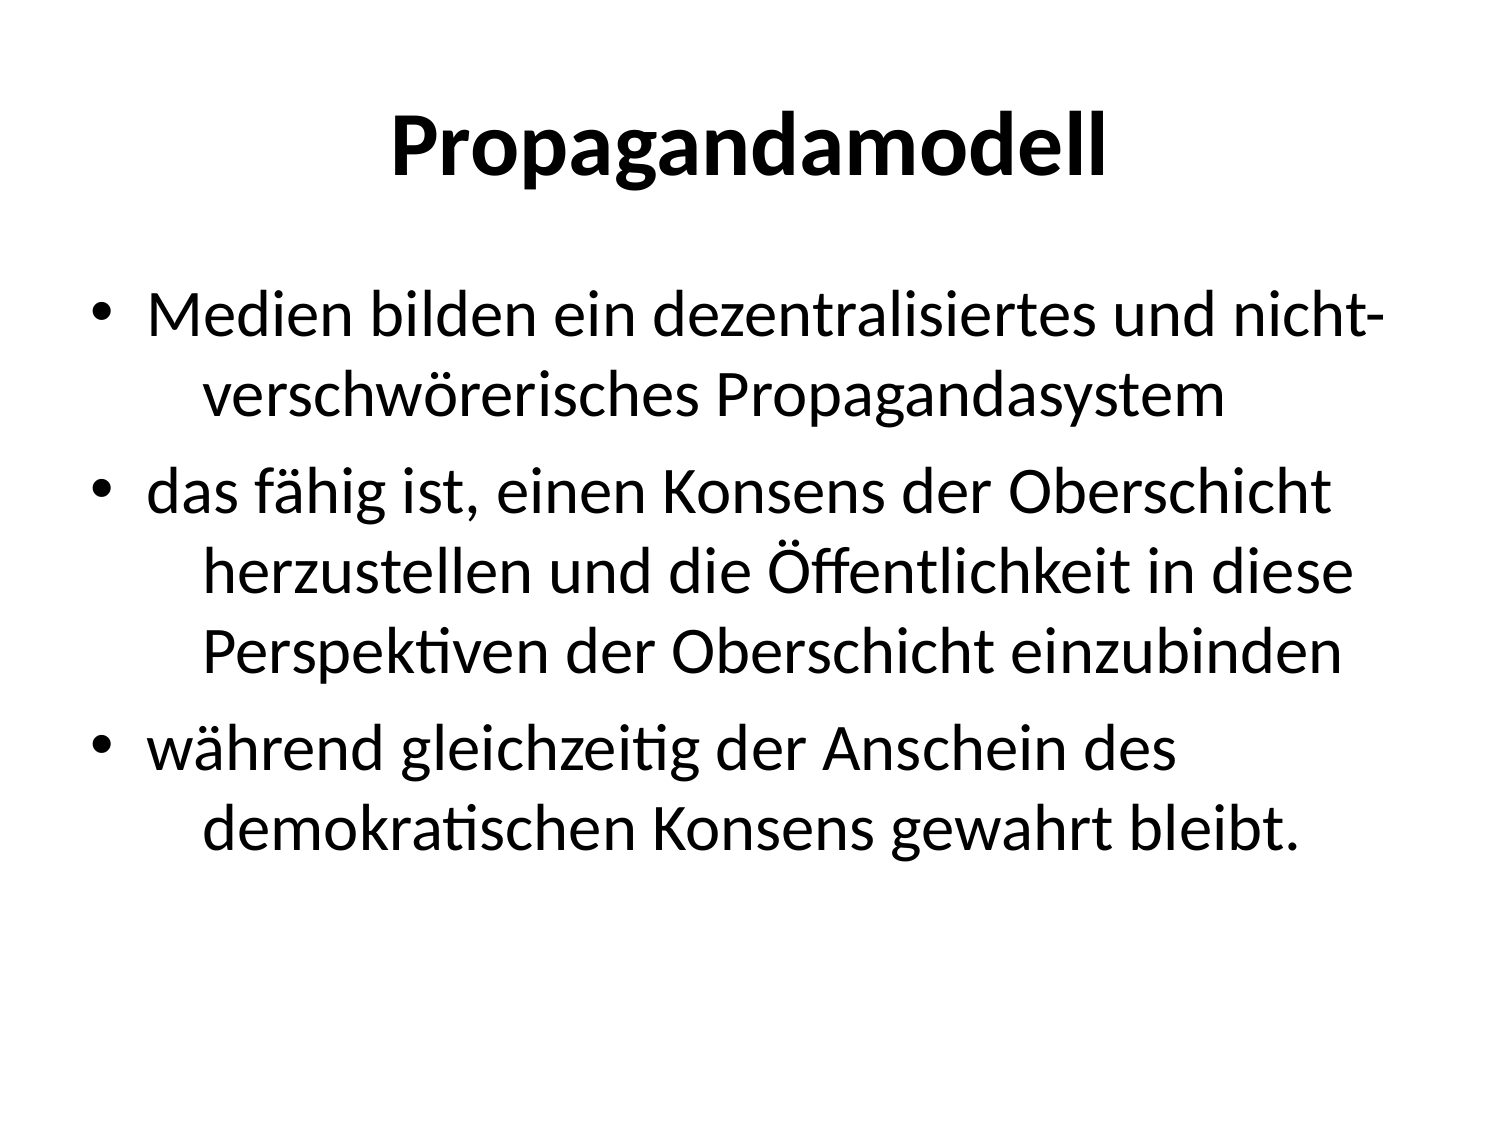

# Propagandamodell
Medien bilden ein dezentralisiertes und nicht-verschwörerisches Propagandasystem
das fähig ist, einen Konsens der Oberschicht herzustellen und die Öffentlichkeit in diese Perspektiven der Oberschicht einzubinden
während gleichzeitig der Anschein des demokratischen Konsens gewahrt bleibt.